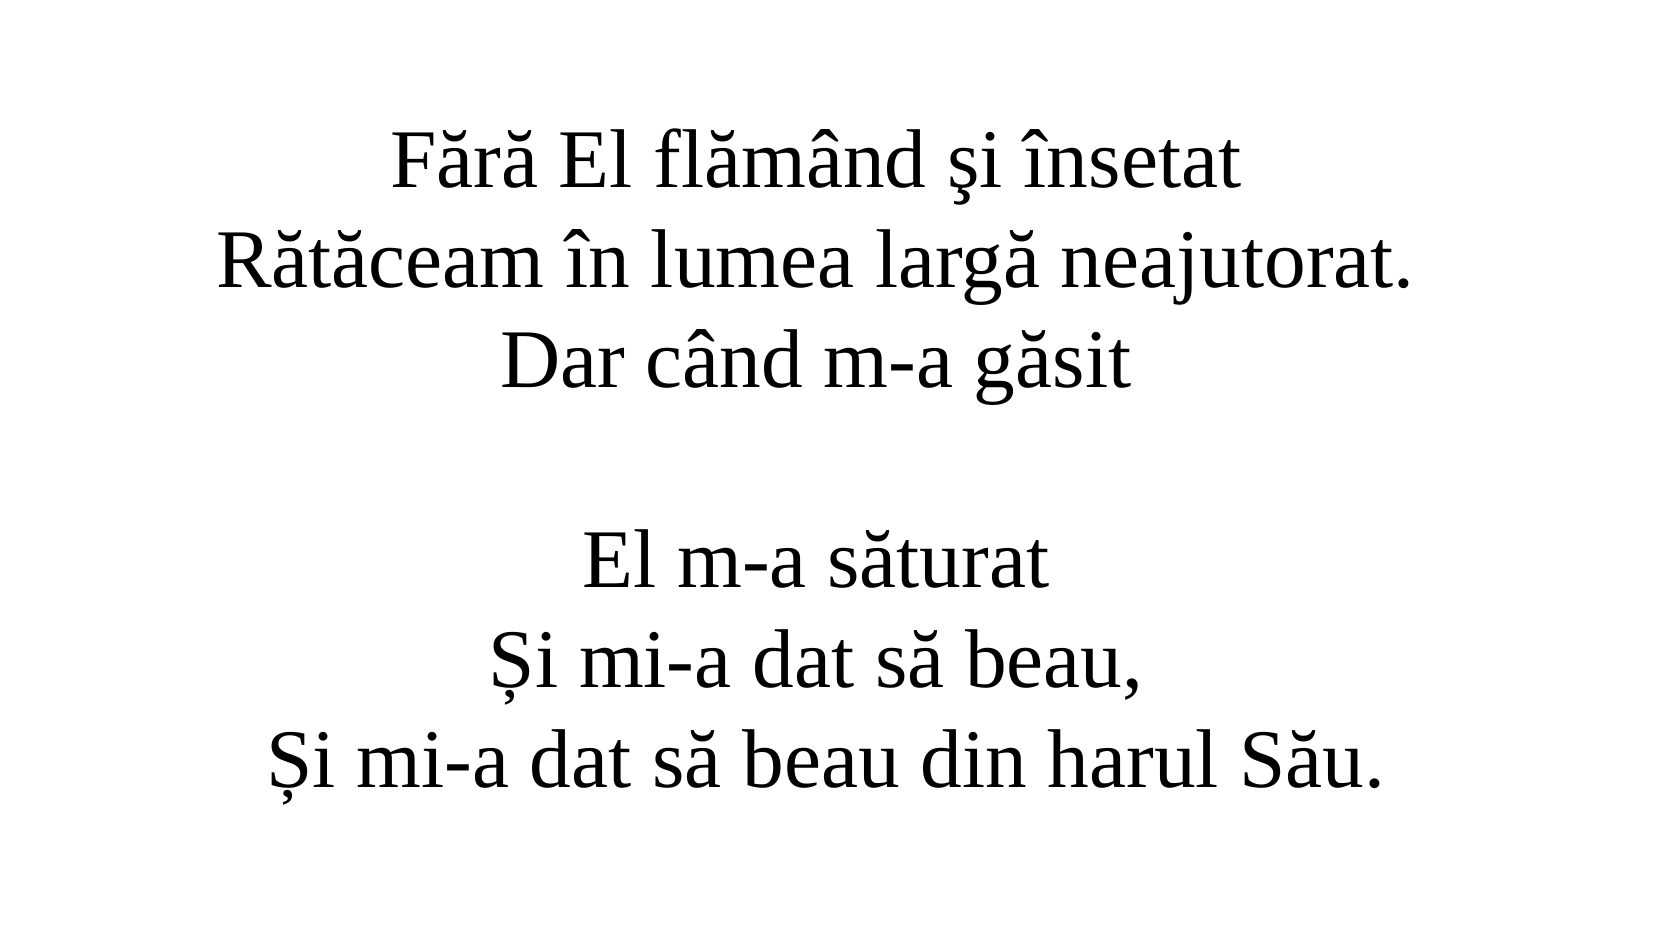

# Fără El flămând şi însetat
Rătăceam în lumea largă neajutorat.
Dar când m-a găsit
El m-a săturat
Și mi-a dat să beau,
Și mi-a dat să beau din harul Său.